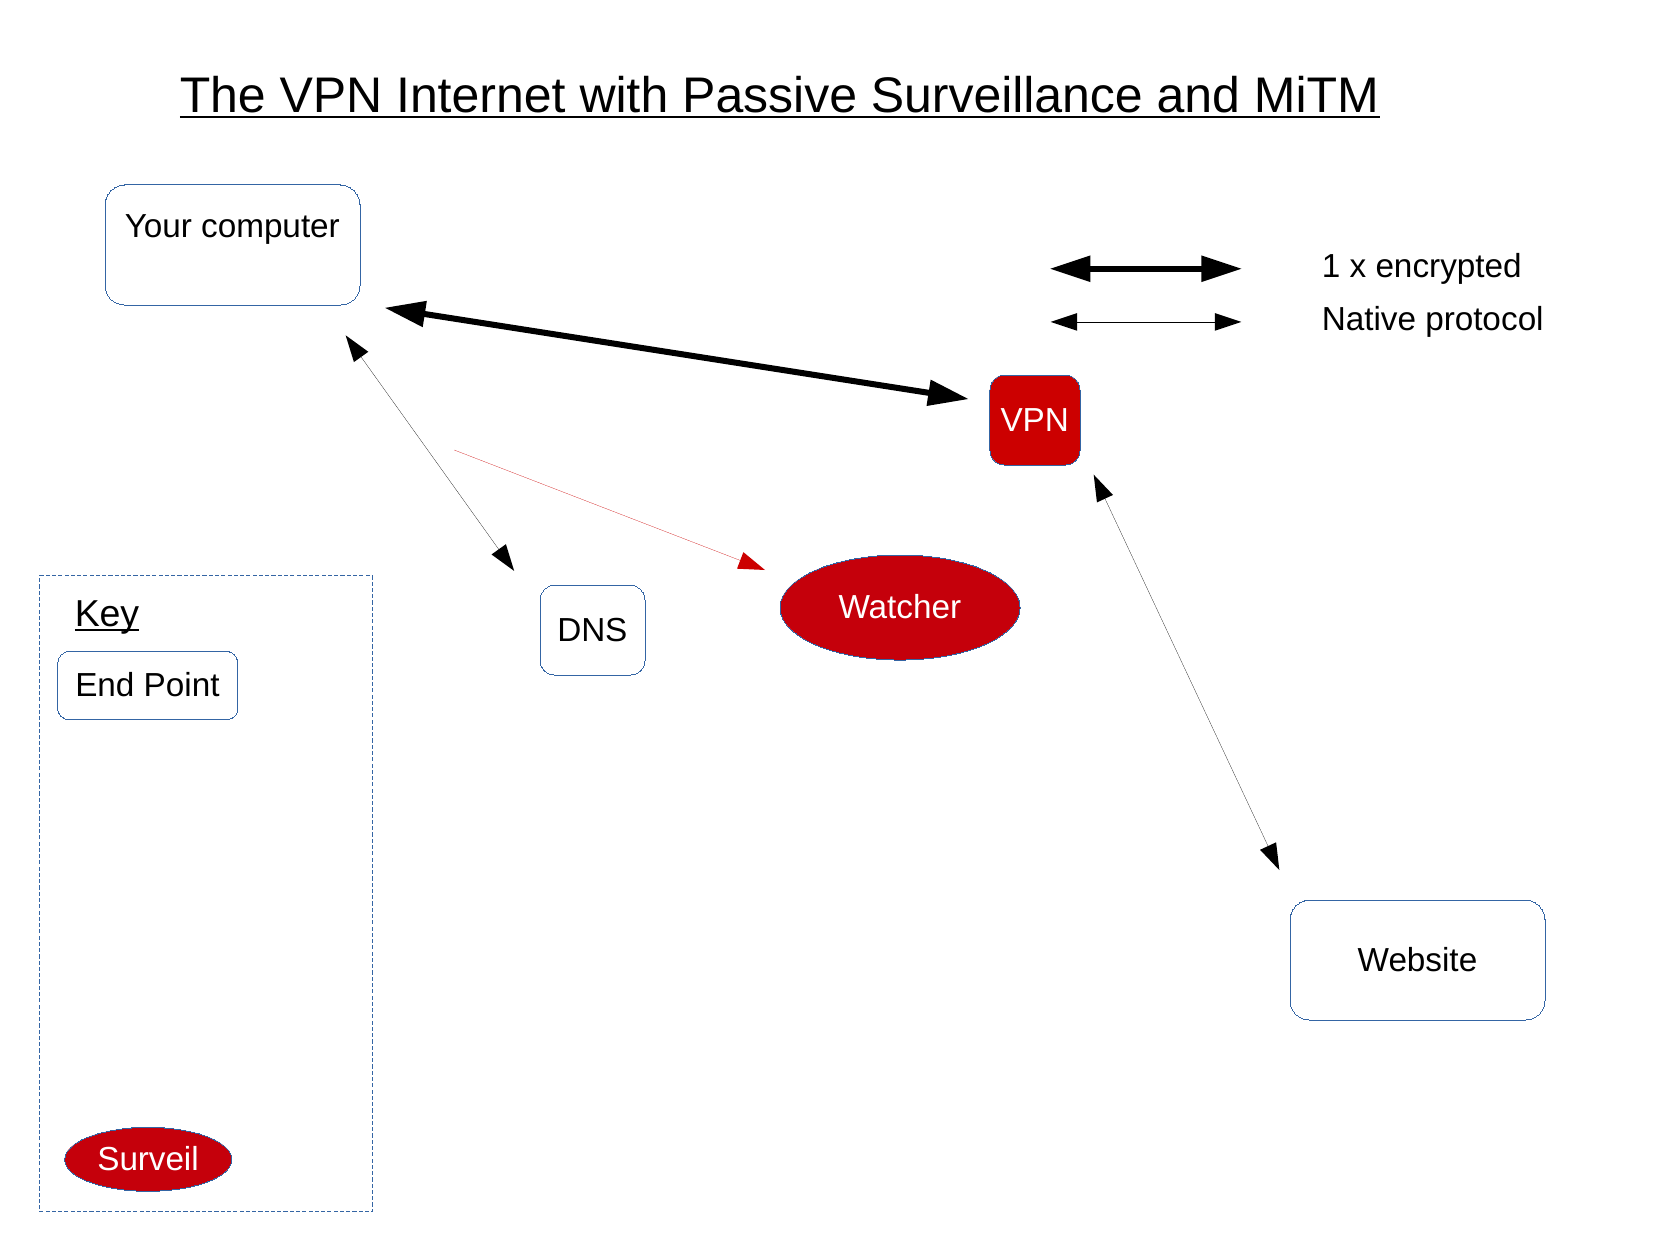

The VPN Internet with Passive Surveillance and MiTM
Your computer
1 x encrypted
Native protocol
VPN
Watcher
Key
DNS
End Point
Website
Surveil